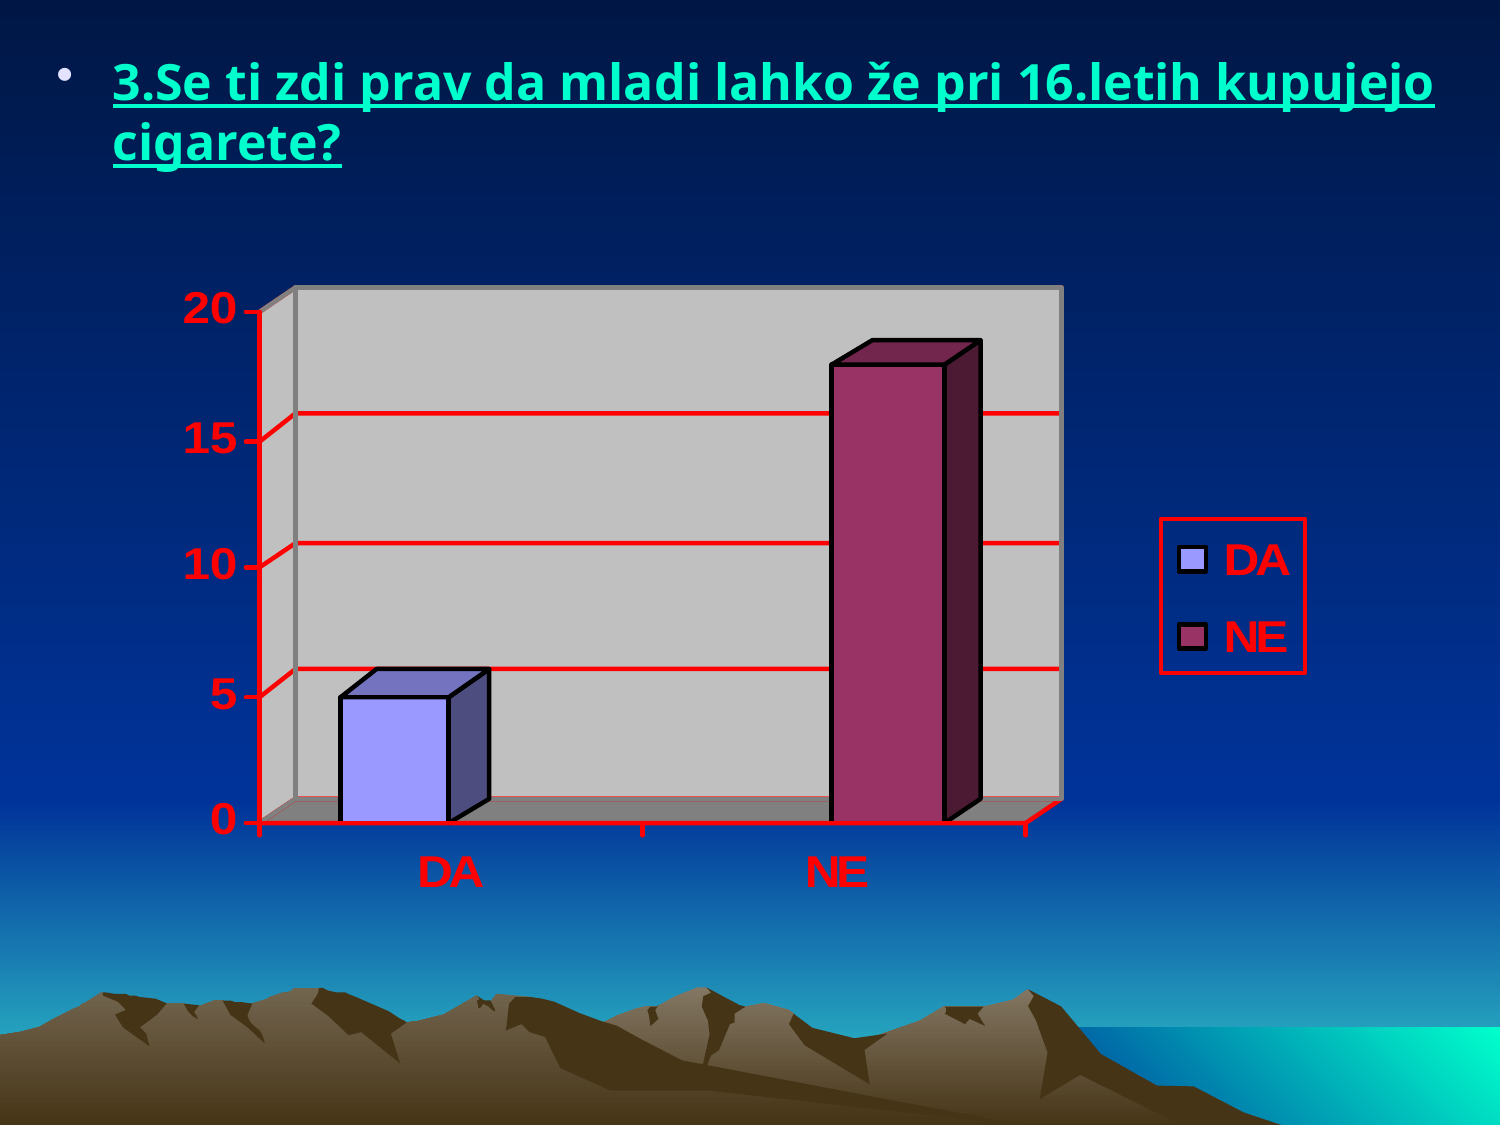

# 3.Se ti zdi prav da mladi lahko že pri 16.letih kupujejo cigarete?